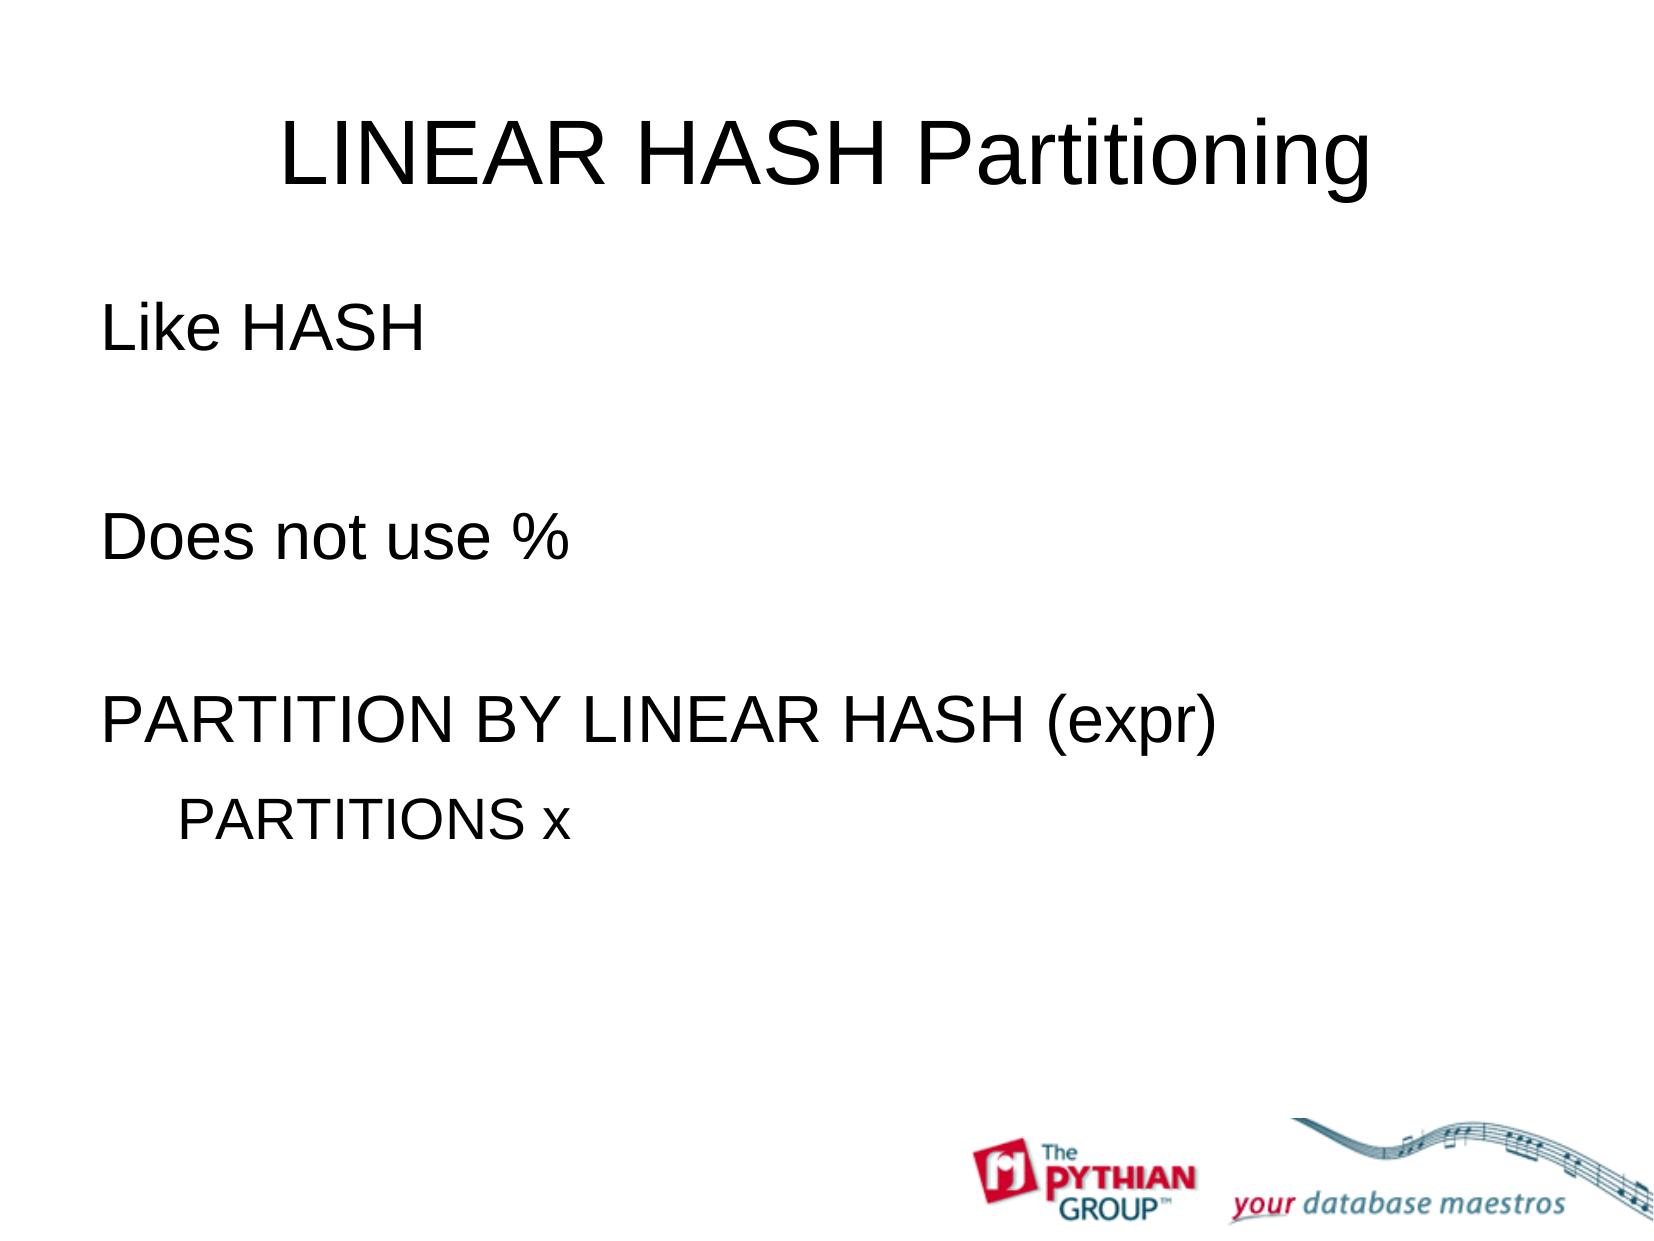

# LINEAR HASH Partitioning
Like HASH
Does not use %
PARTITION BY LINEAR HASH (expr)
PARTITIONS x